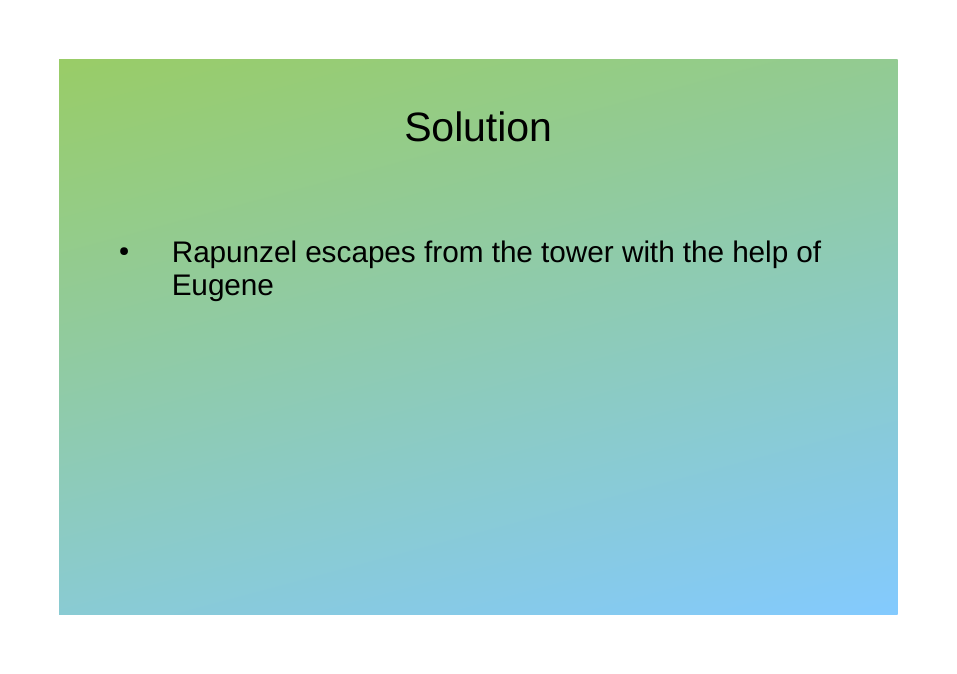

# Solution
Rapunzel escapes from the tower with the help of Eugene